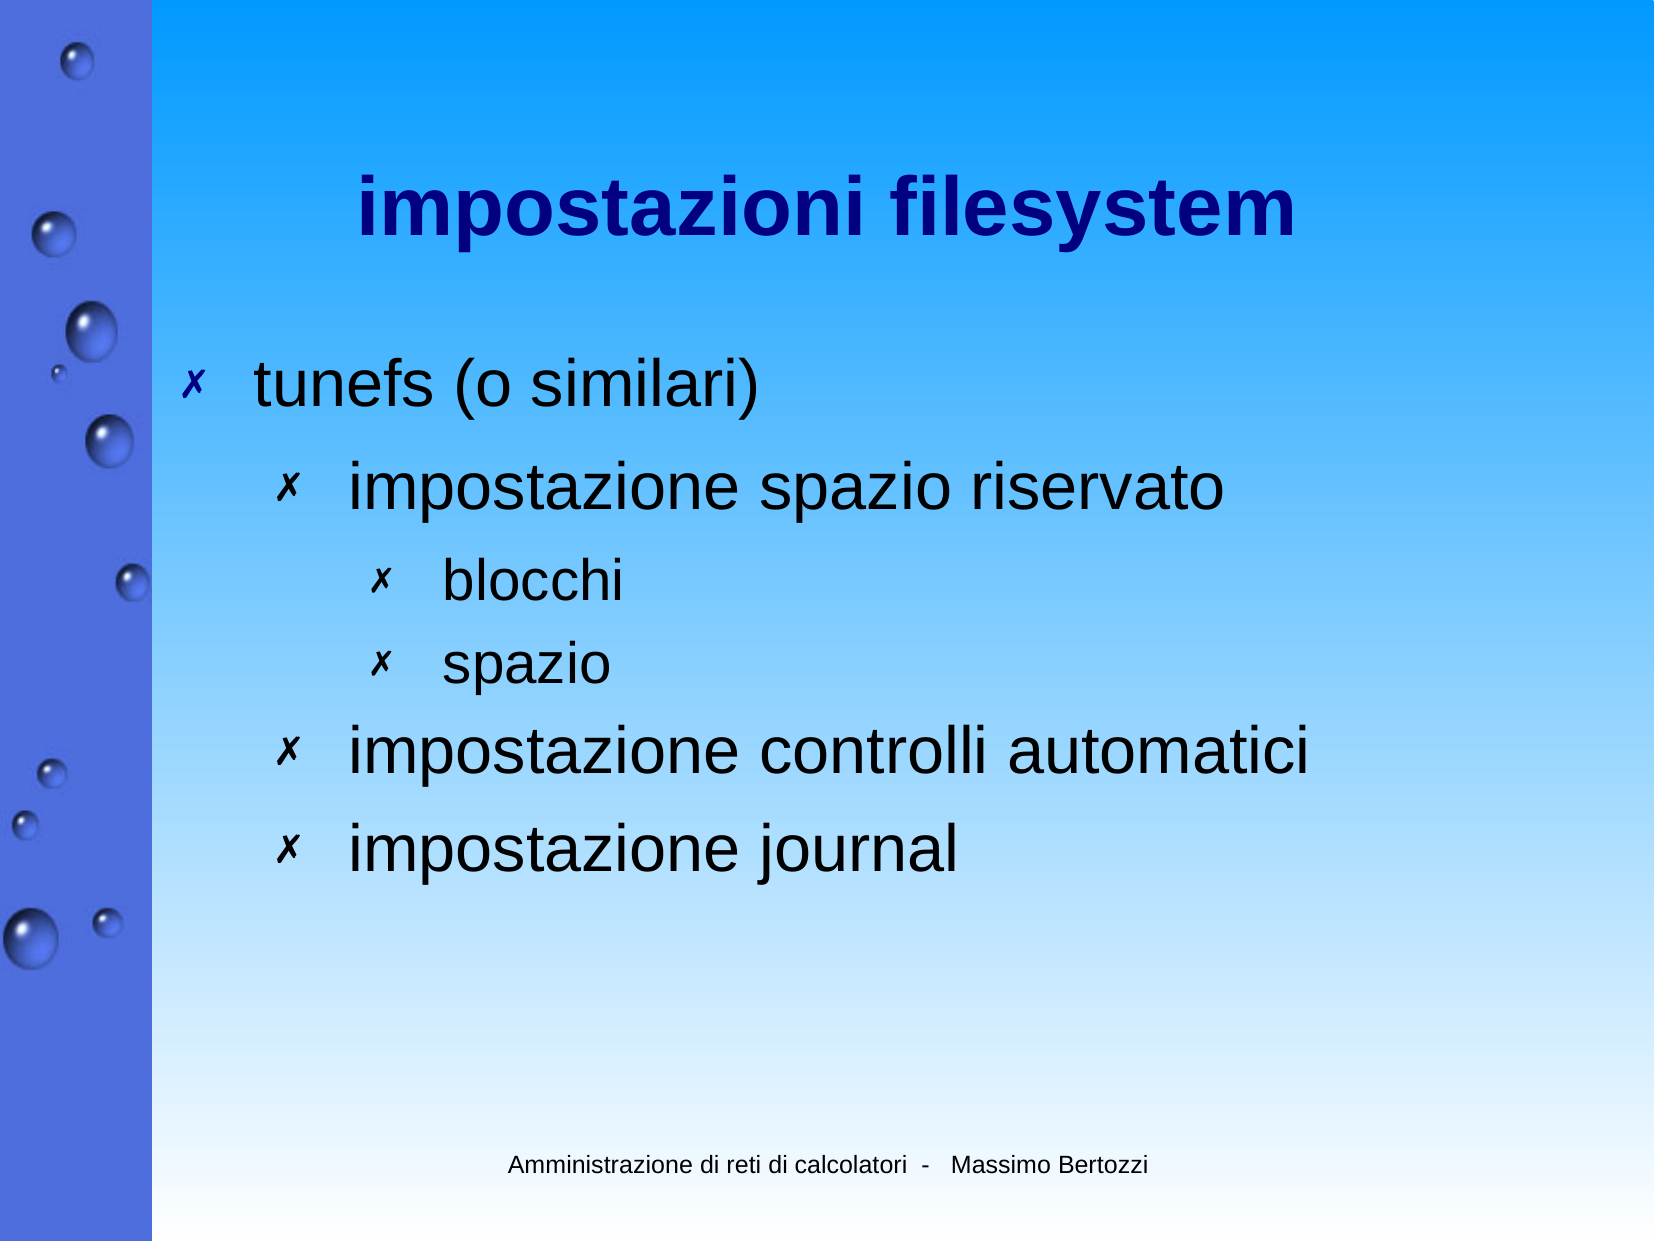

# impostazioni filesystem
tunefs (o similari)
impostazione spazio riservato
blocchi
spazio
impostazione controlli automatici
impostazione journal